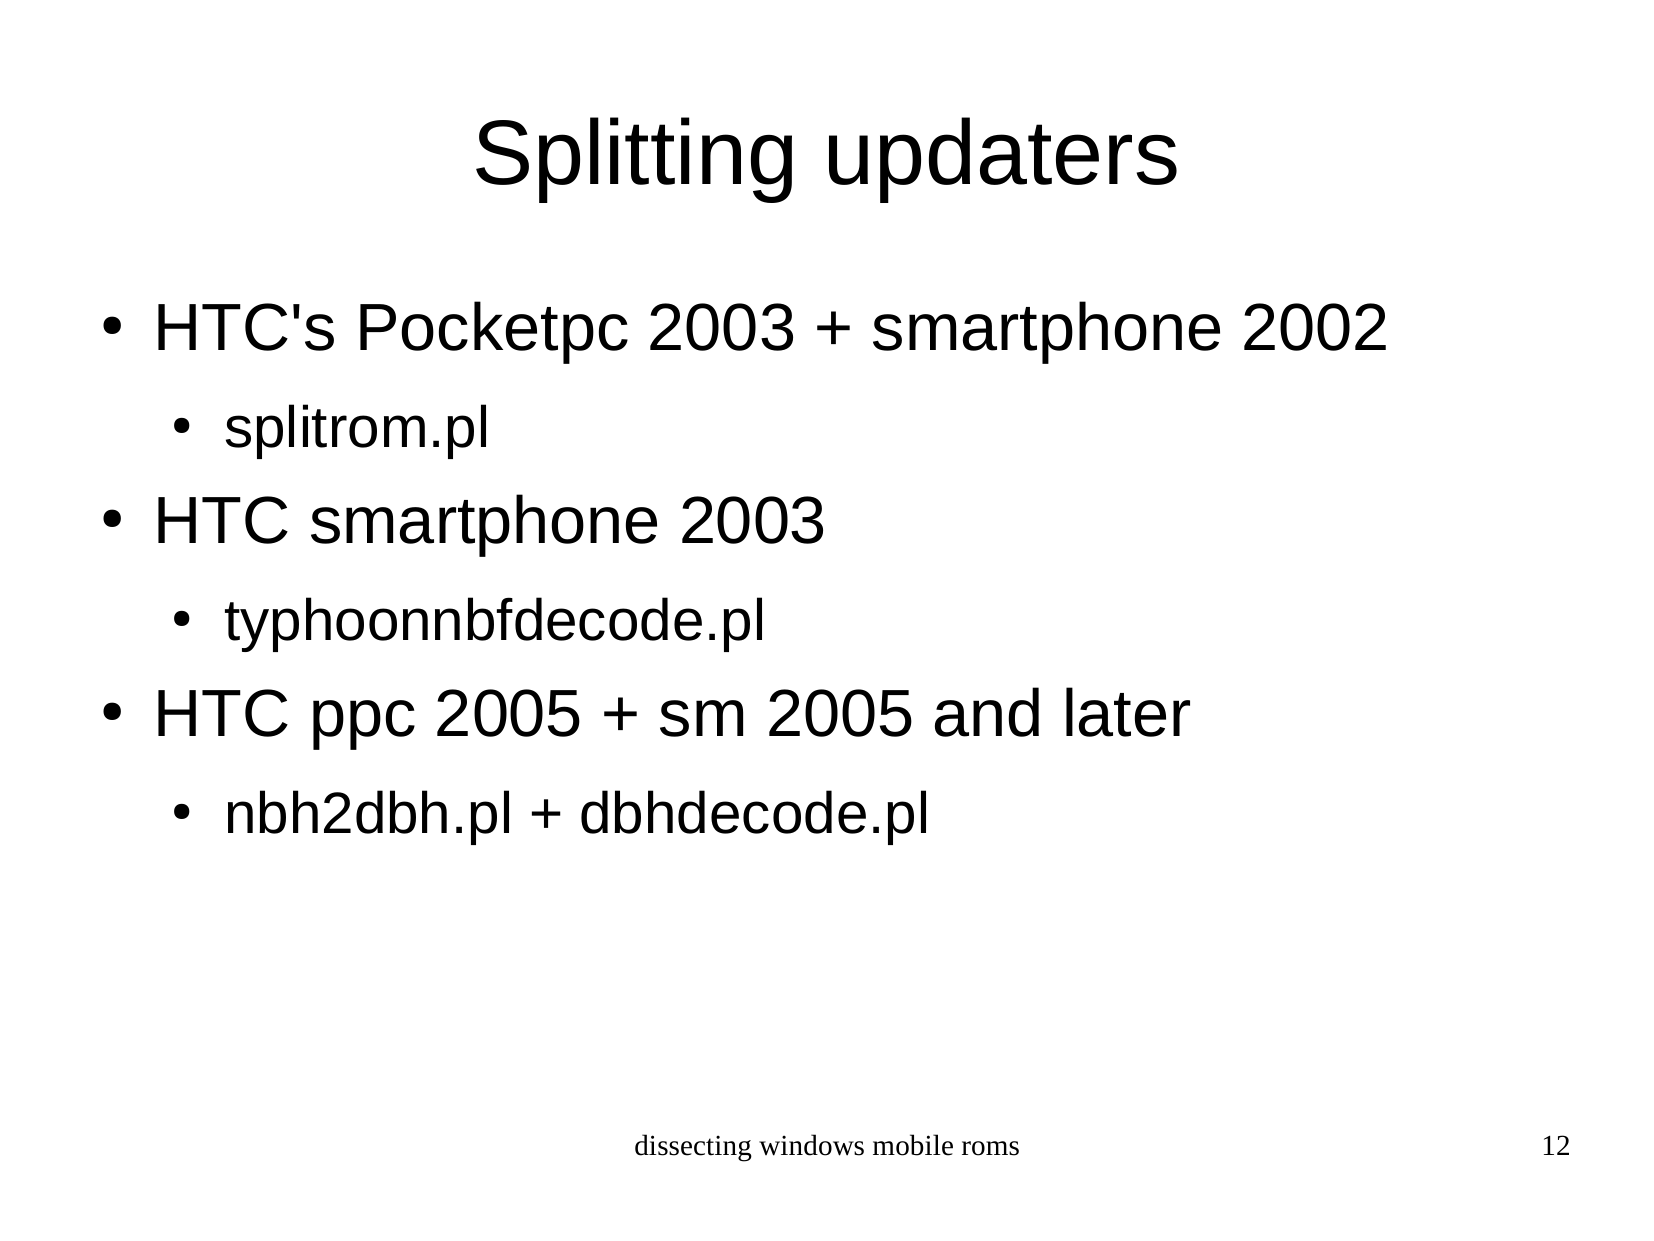

# Splitting updaters
HTC's Pocketpc 2003 + smartphone 2002
splitrom.pl
HTC smartphone 2003
typhoonnbfdecode.pl
HTC ppc 2005 + sm 2005 and later
nbh2dbh.pl + dbhdecode.pl
dissecting windows mobile roms
12